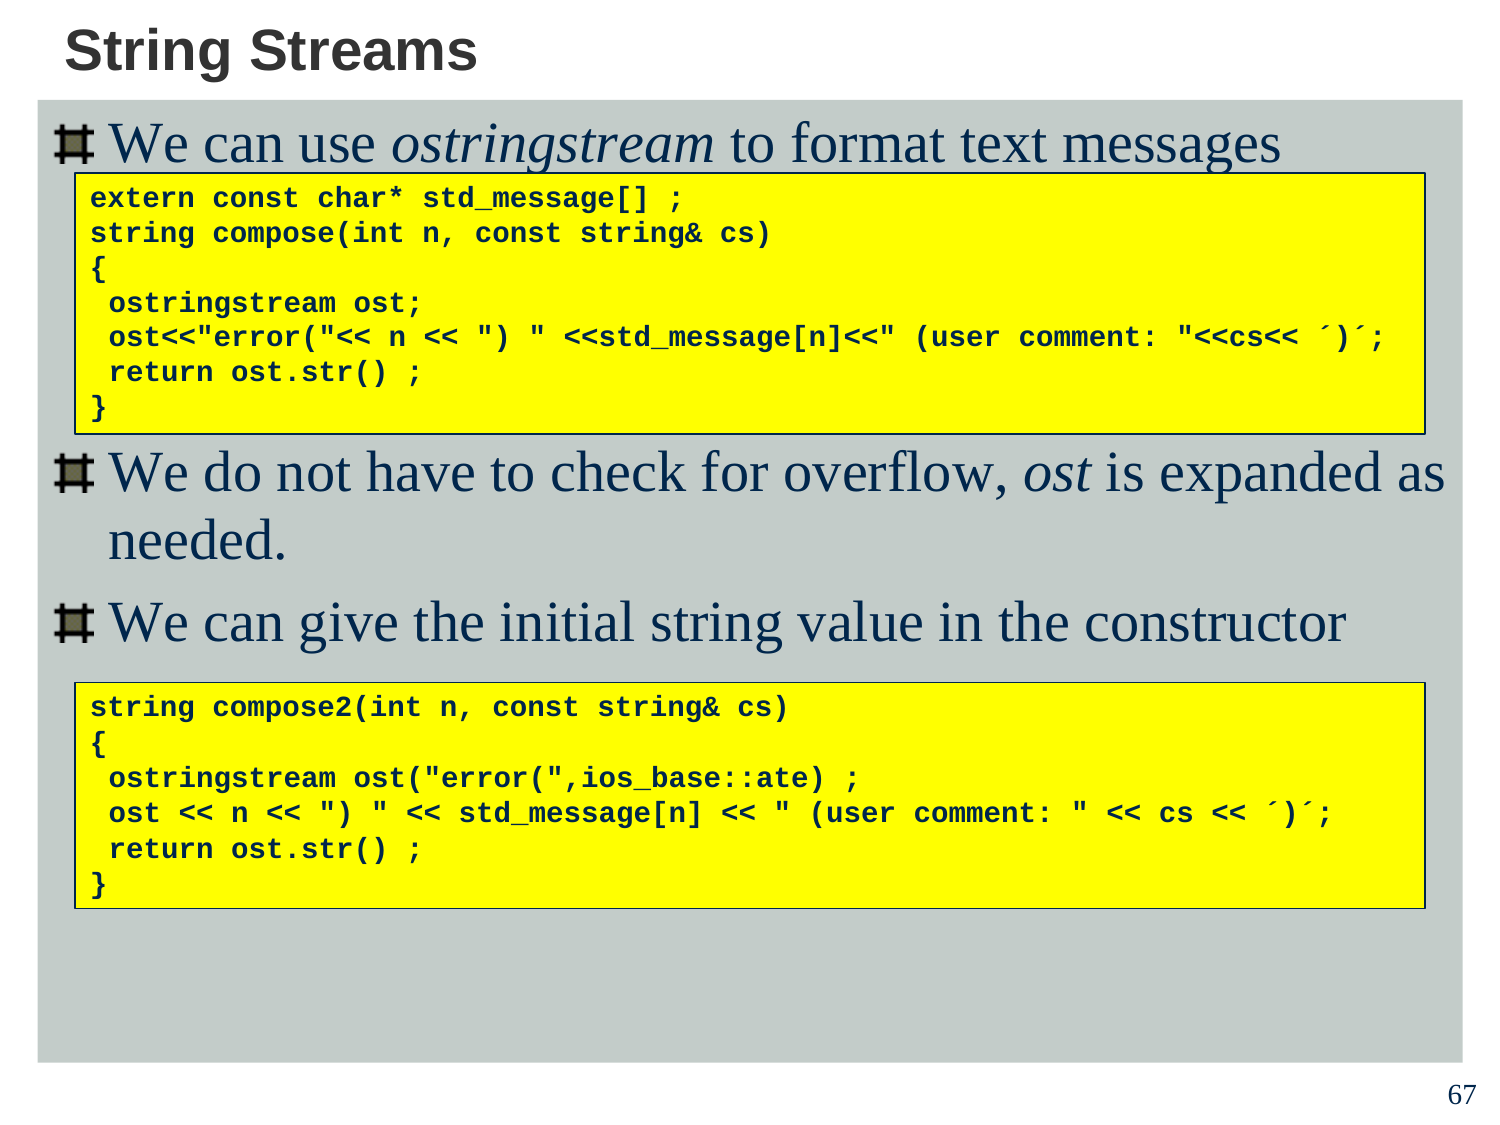

# String Streams
We can use ostringstream to format text messages
We do not have to check for overflow, ost is expanded as needed.
We can give the initial string value in the constructor
extern const char* std_message[] ;
string compose(int n, const string& cs)
{
	ostringstream ost;
	ost<<"error("<< n << ") " <<std_message[n]<<" (user comment: "<<cs<< ´)´;
	return ost.str() ;
}
string compose2(int n, const string& cs)
{
	ostringstream ost("error(",ios_base::ate) ;
	ost << n << ") " << std_message[n] << " (user comment: " << cs << ´)´;
	return ost.str() ;
}